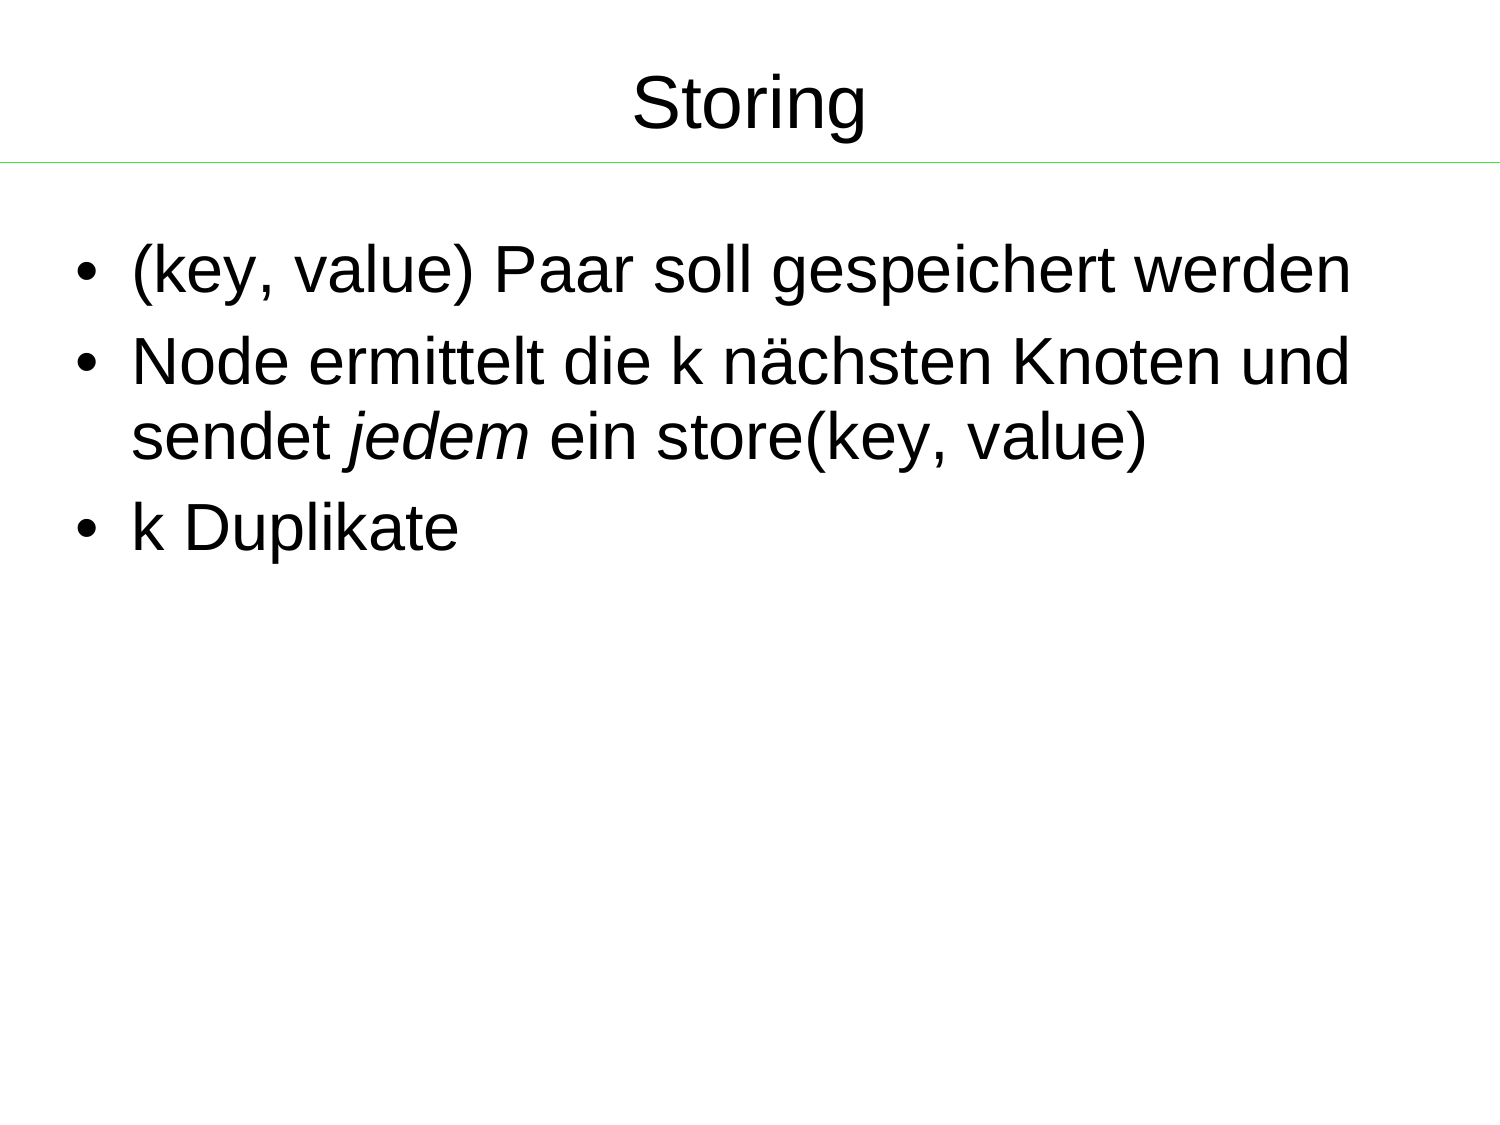

# Storing
(key, value) Paar soll gespeichert werden
Node ermittelt die k nächsten Knoten und sendet jedem ein store(key, value)
k Duplikate